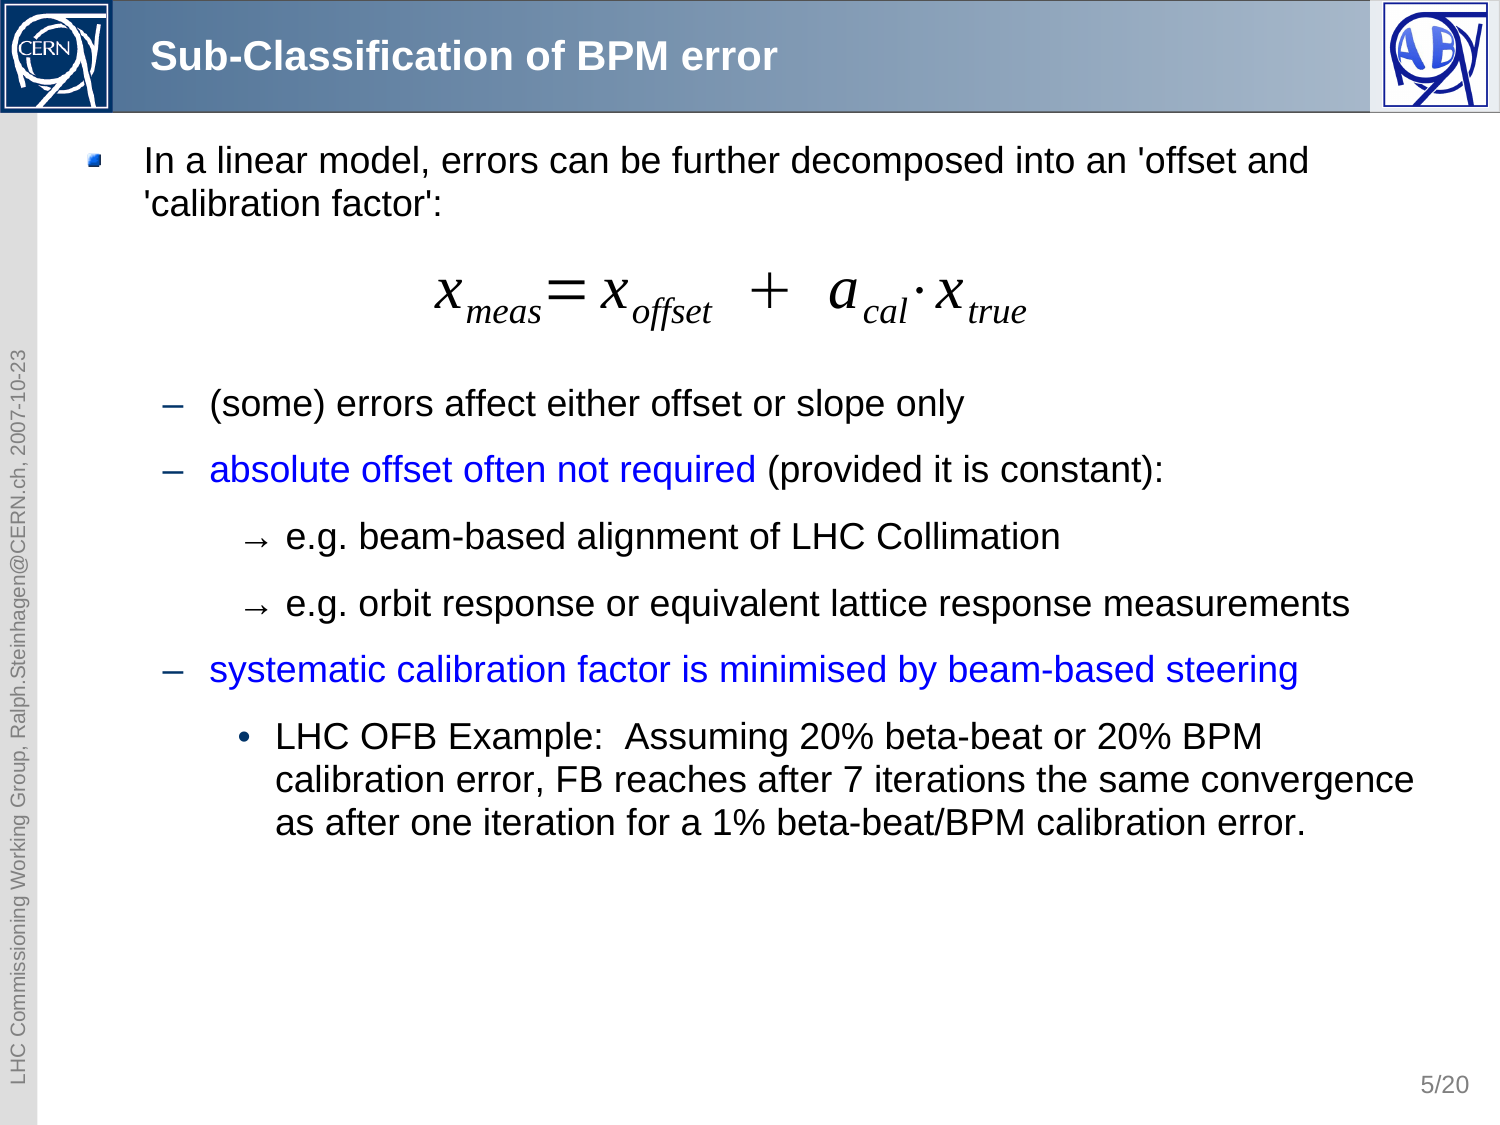

# Sub-Classification of BPM error
In a linear model, errors can be further decomposed into an 'offset and 'calibration factor':
(some) errors affect either offset or slope only
absolute offset often not required (provided it is constant):
→ e.g. beam-based alignment of LHC Collimation
→ e.g. orbit response or equivalent lattice response measurements
systematic calibration factor is minimised by beam-based steering
LHC OFB Example: Assuming 20% beta-beat or 20% BPM calibration error, FB reaches after 7 iterations the same convergence as after one iteration for a 1% beta-beat/BPM calibration error.